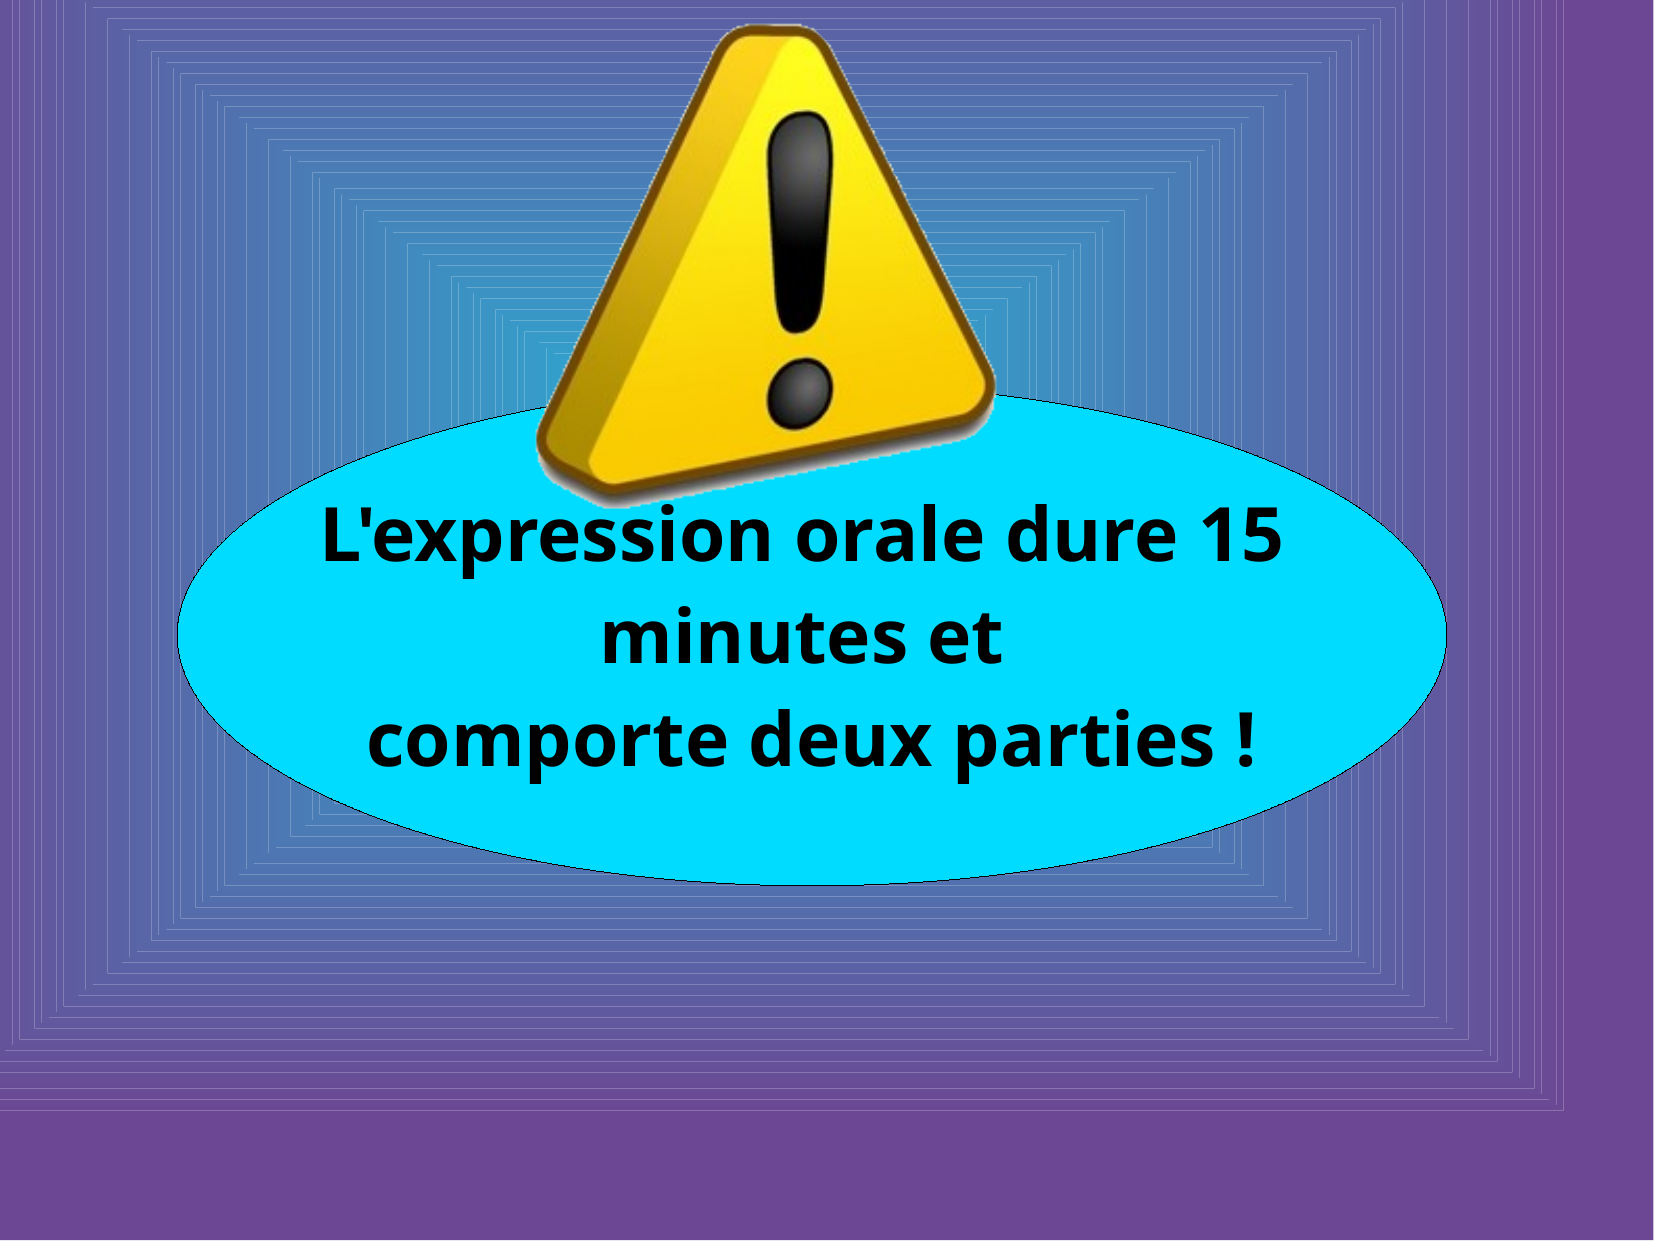

L'expression orale dure 15
minutes et
comporte deux parties !